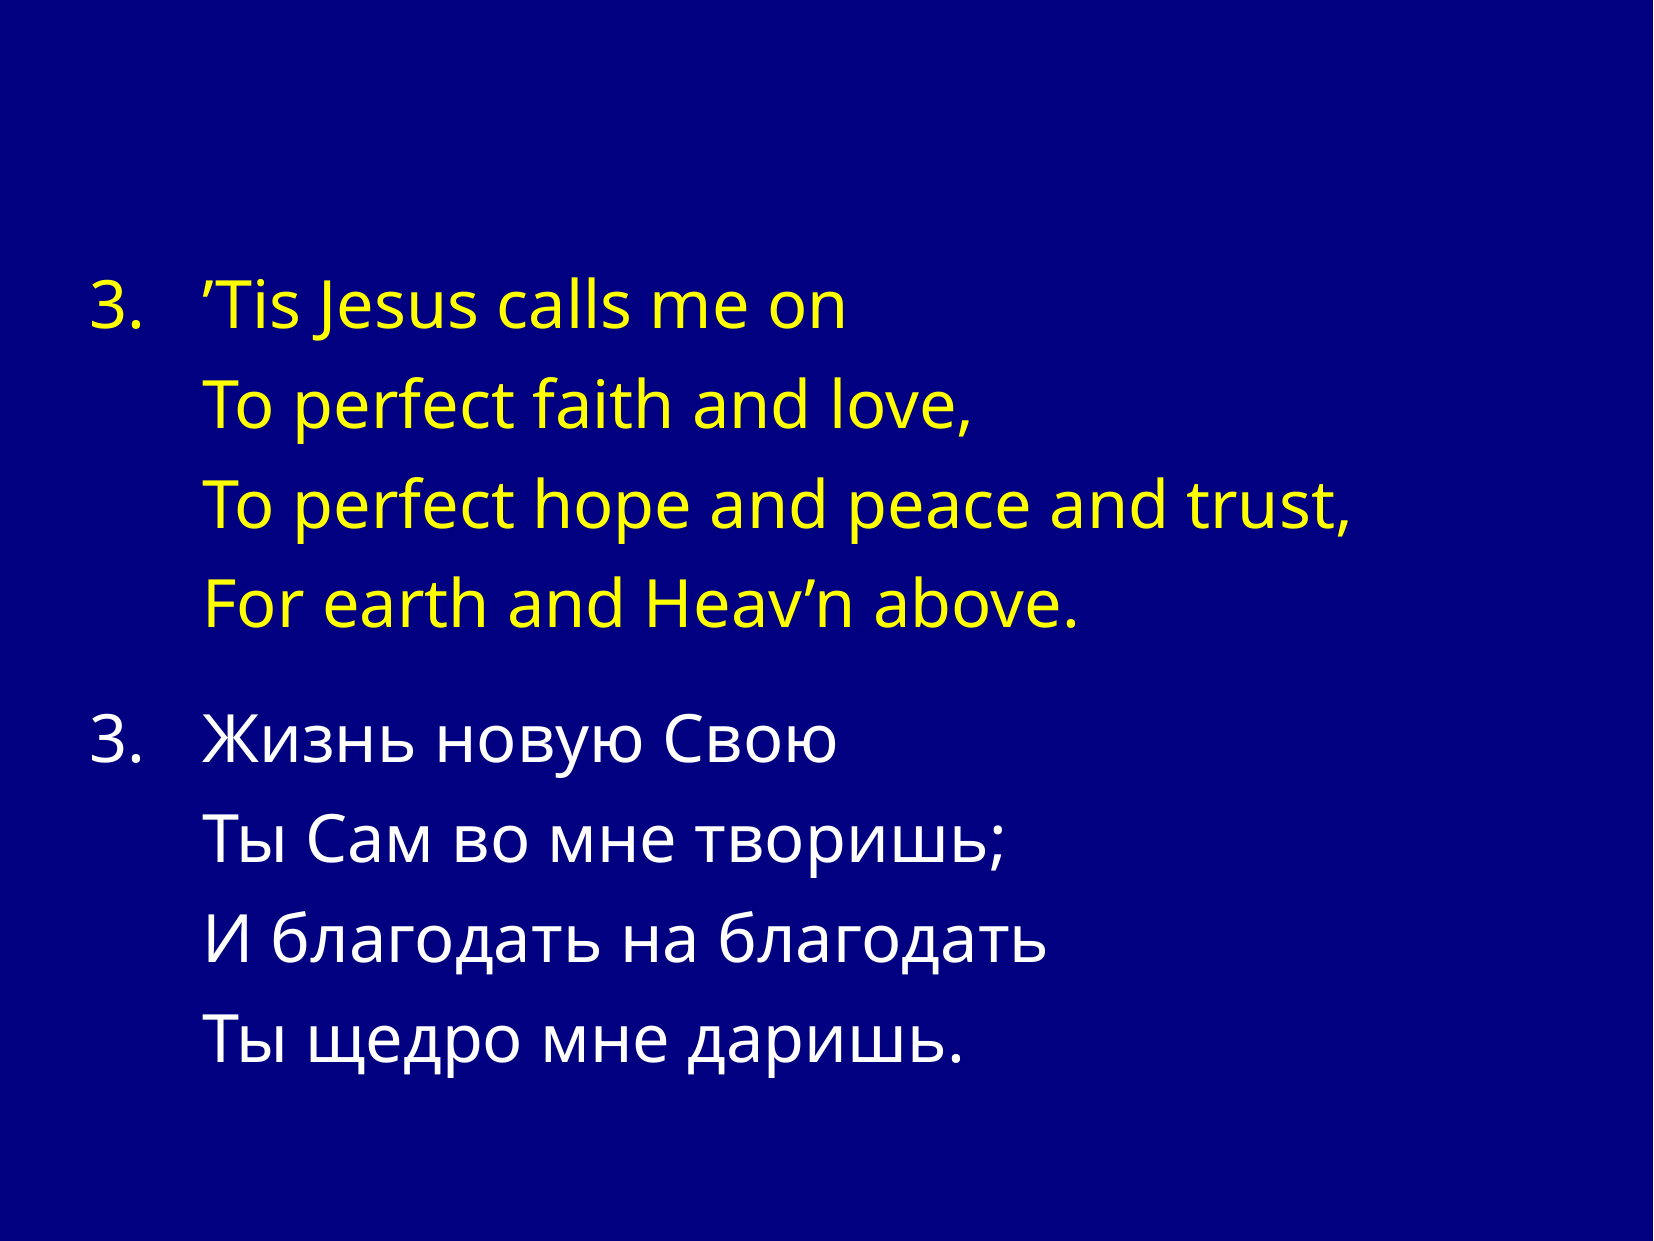

3.	’Tis Jesus calls me on
	To perfect faith and love,
	To perfect hope and peace and trust,
	For earth and Heav’n above.
3.	Жизнь новую Свою
	Ты Сам во мне творишь;
	И благодать на благодать
	Ты щедро мне даришь.